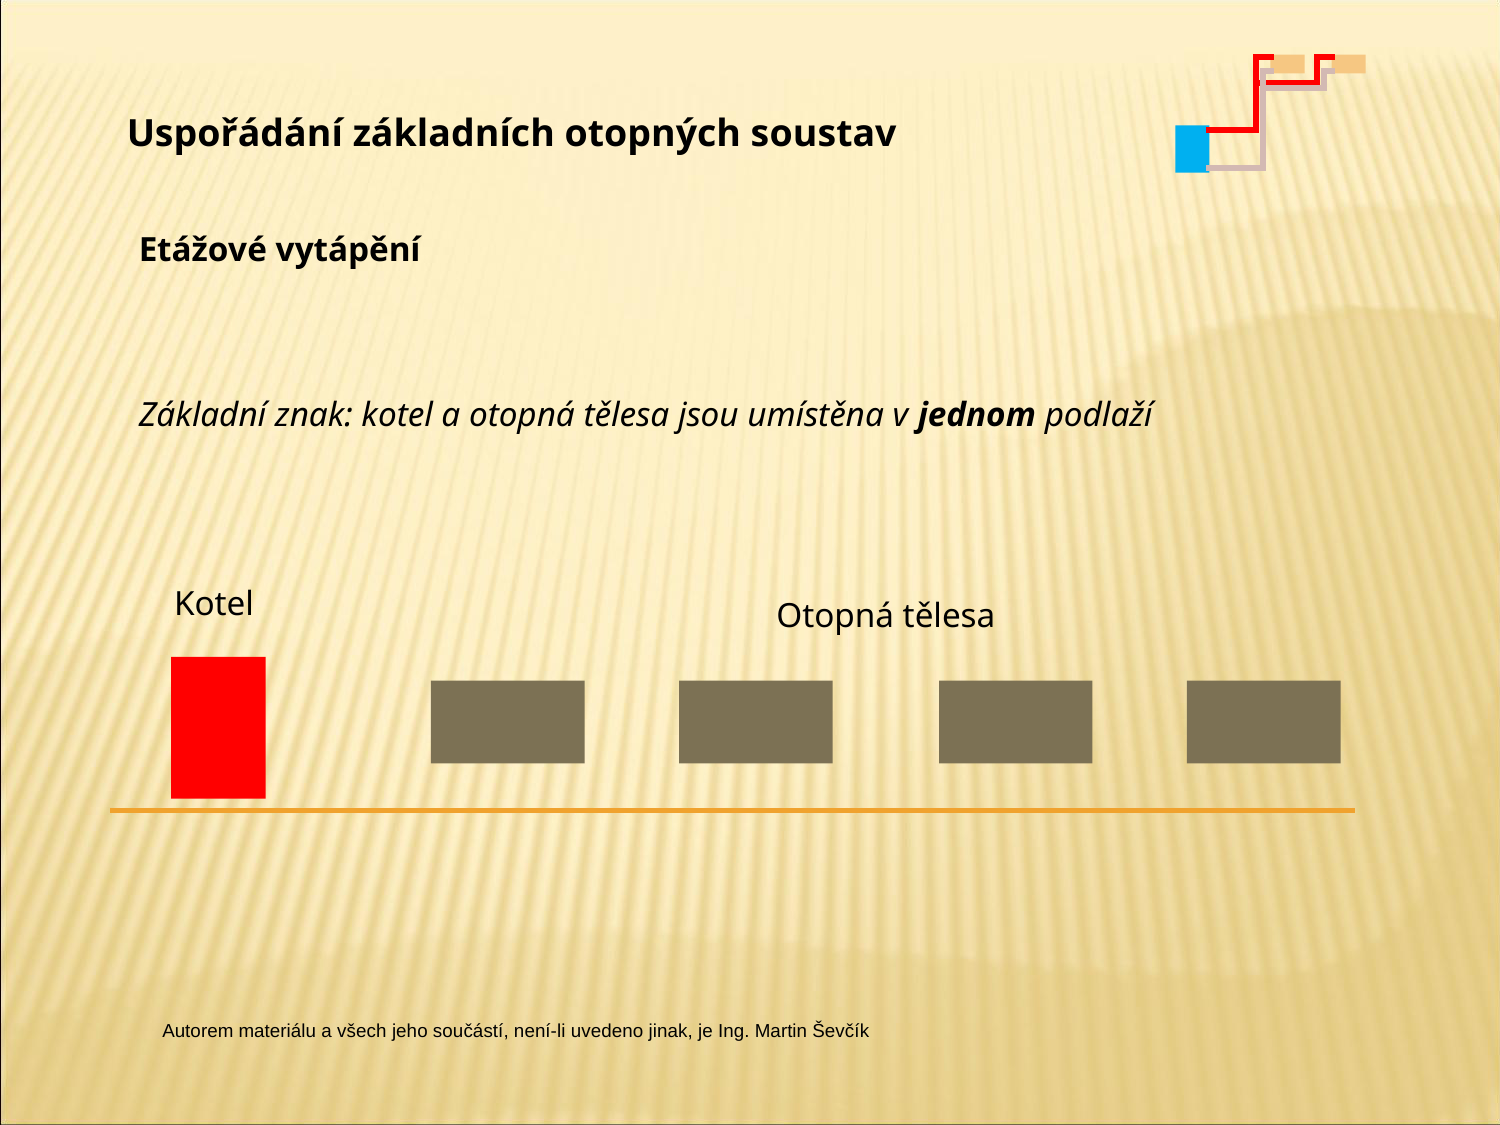

Uspořádání základních otopných soustav
Etážové vytápění
Základní znak: kotel a otopná tělesa jsou umístěna v jednom podlaží
Kotel
Otopná tělesa
Autorem materiálu a všech jeho součástí, není-li uvedeno jinak, je Ing. Martin Ševčík